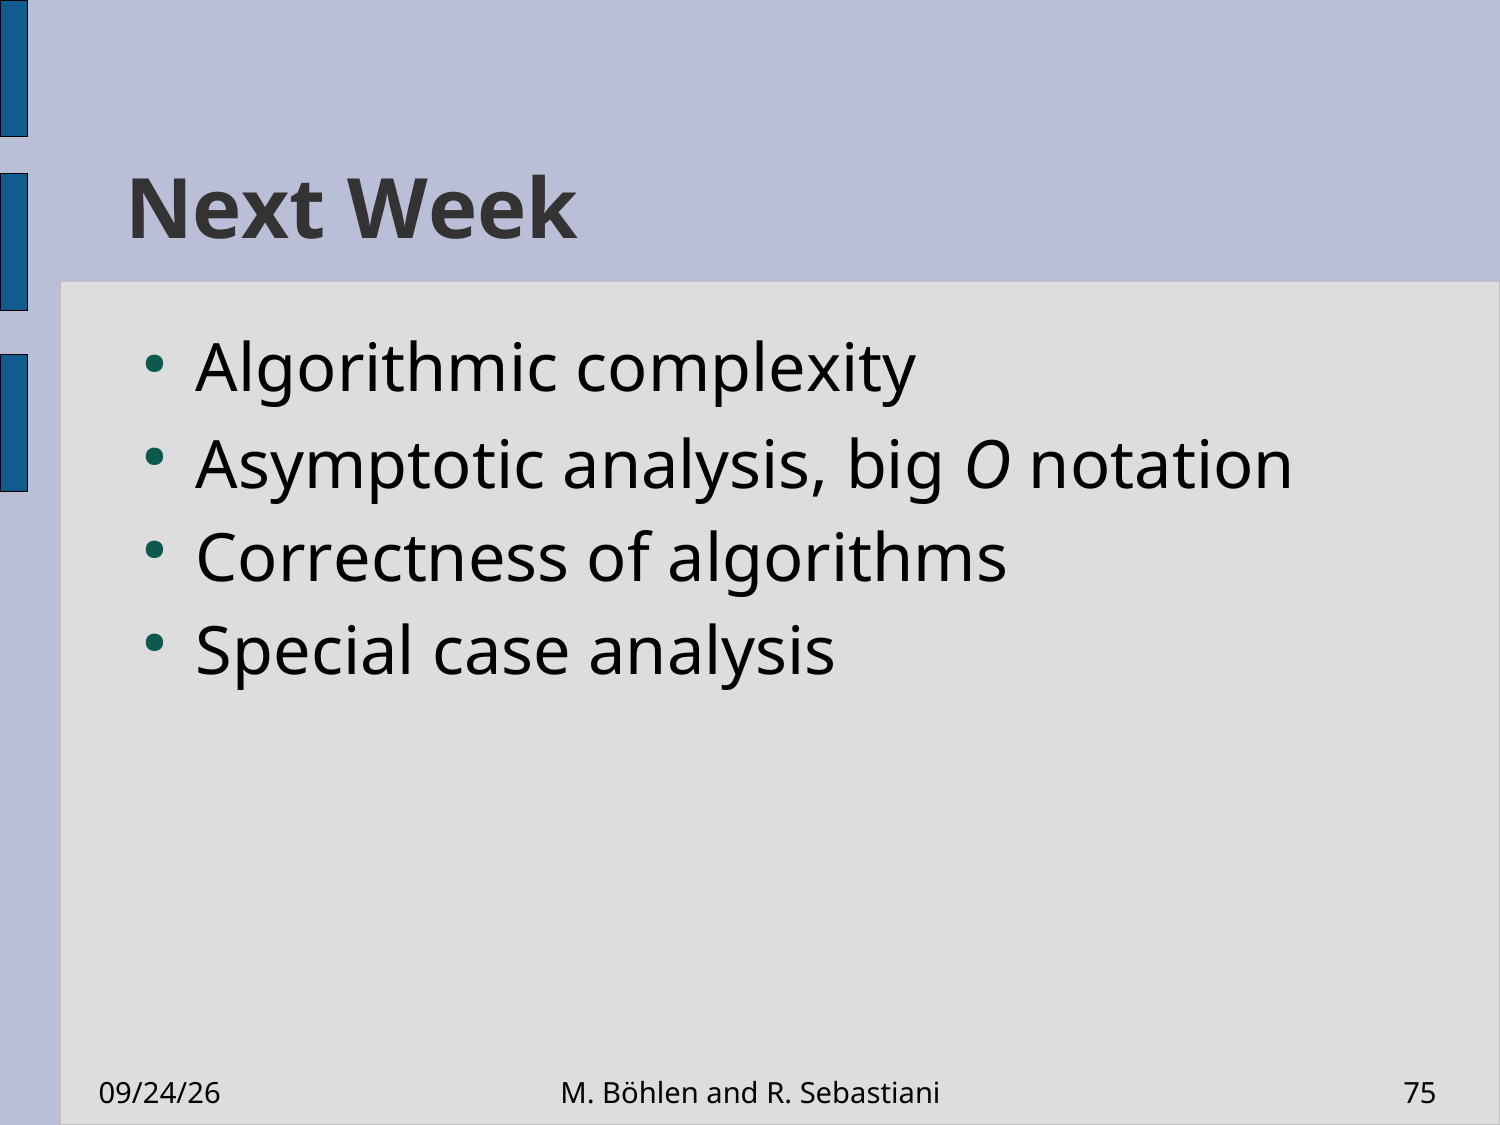

# Next Week
Algorithmic complexity
Asymptotic analysis, big O notation
Correctness of algorithms
Special case analysis
M. Böhlen and R. Sebastiani
75